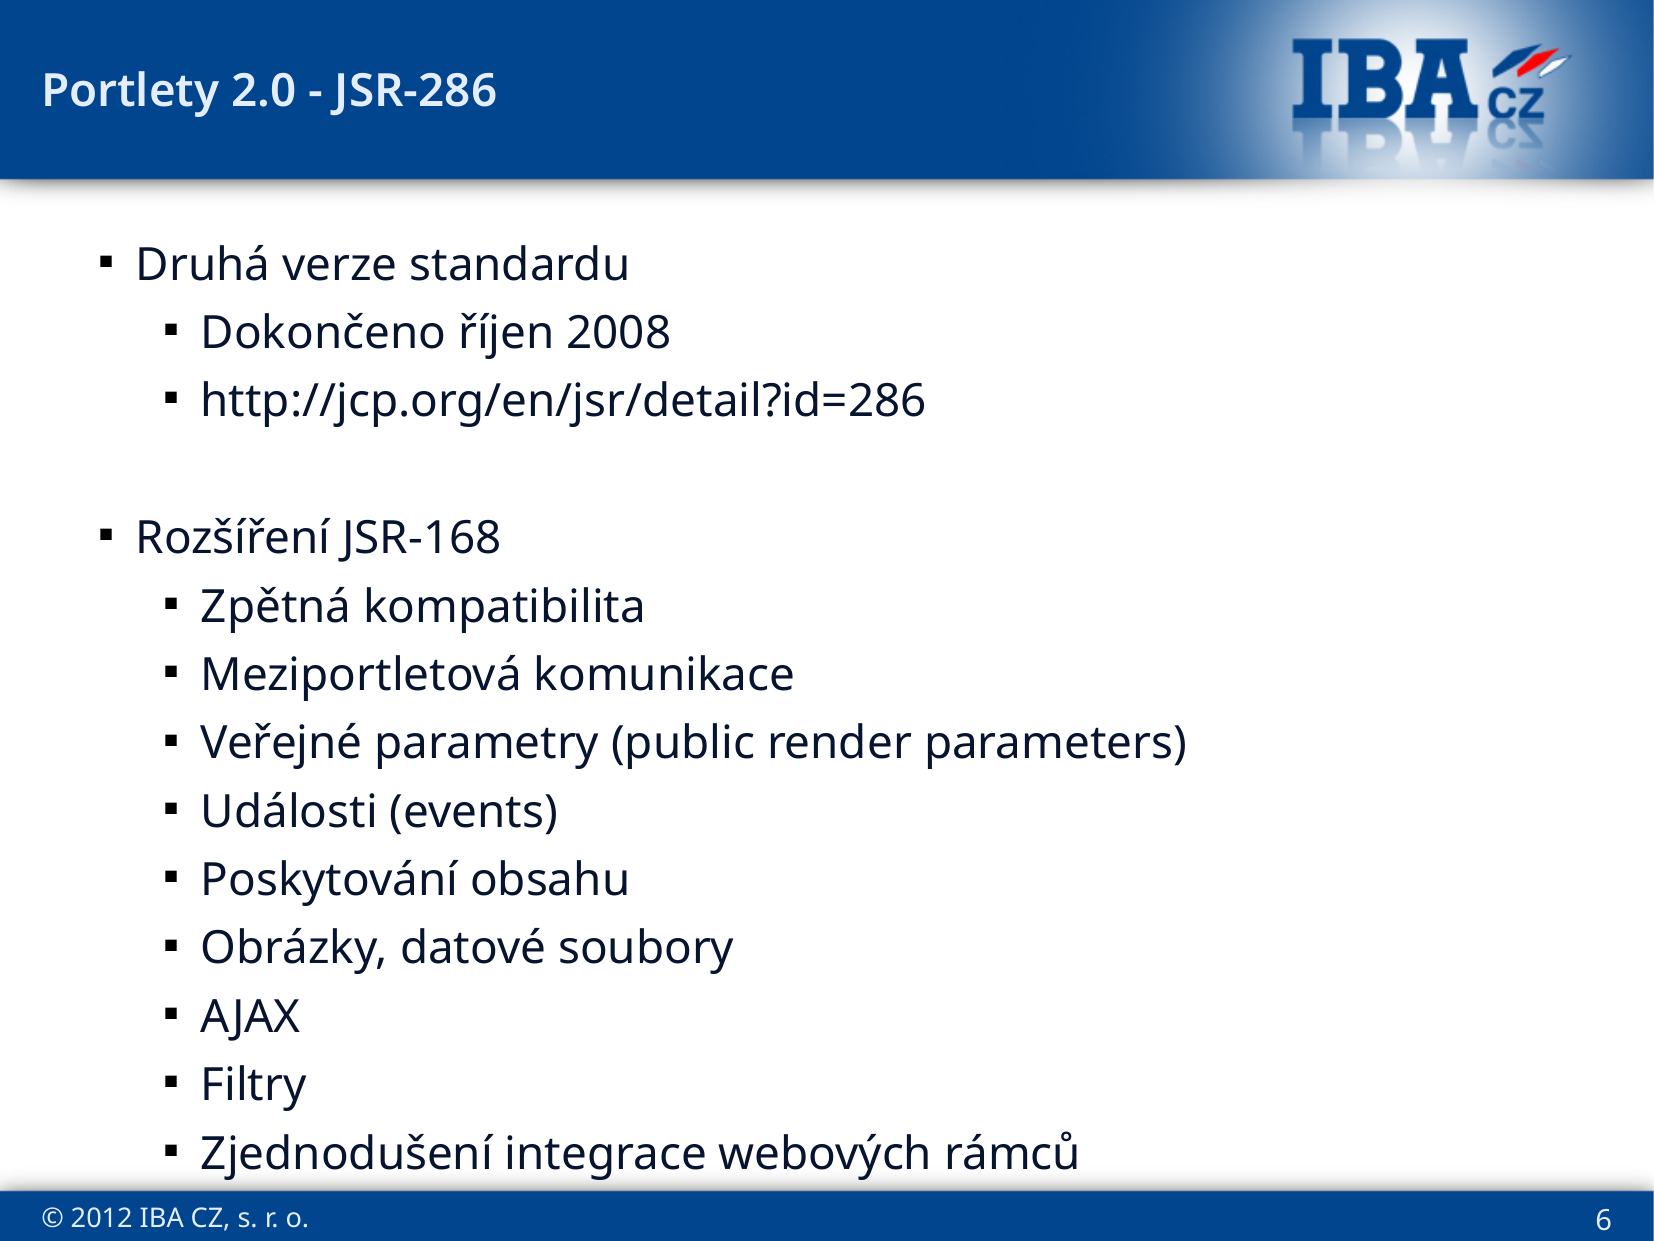

# Portlety 2.0 - JSR-286
Druhá verze standardu
Dokončeno říjen 2008
http://jcp.org/en/jsr/detail?id=286
Rozšíření JSR-168
Zpětná kompatibilita
Meziportletová komunikace
Veřejné parametry (public render parameters)
Události (events)
Poskytování obsahu
Obrázky, datové soubory
AJAX
Filtry
Zjednodušení integrace webových rámců
6